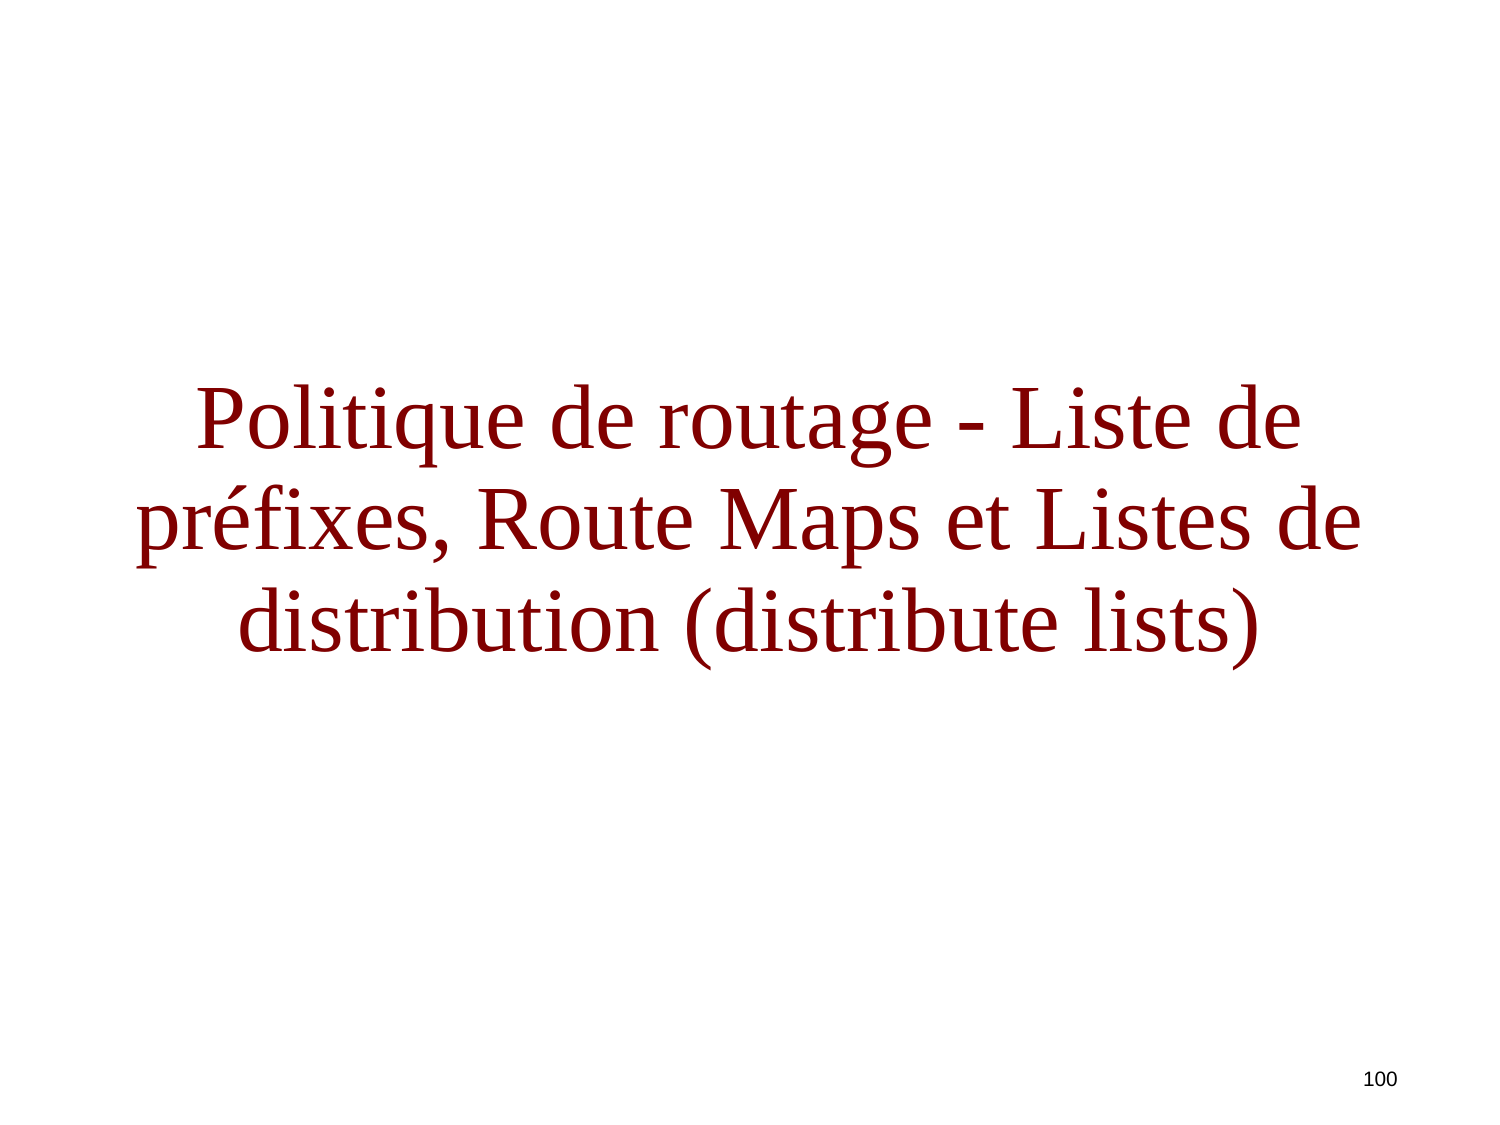

# Politique de routage - Liste de préfixes, Route Maps et Listes de distribution (distribute lists)